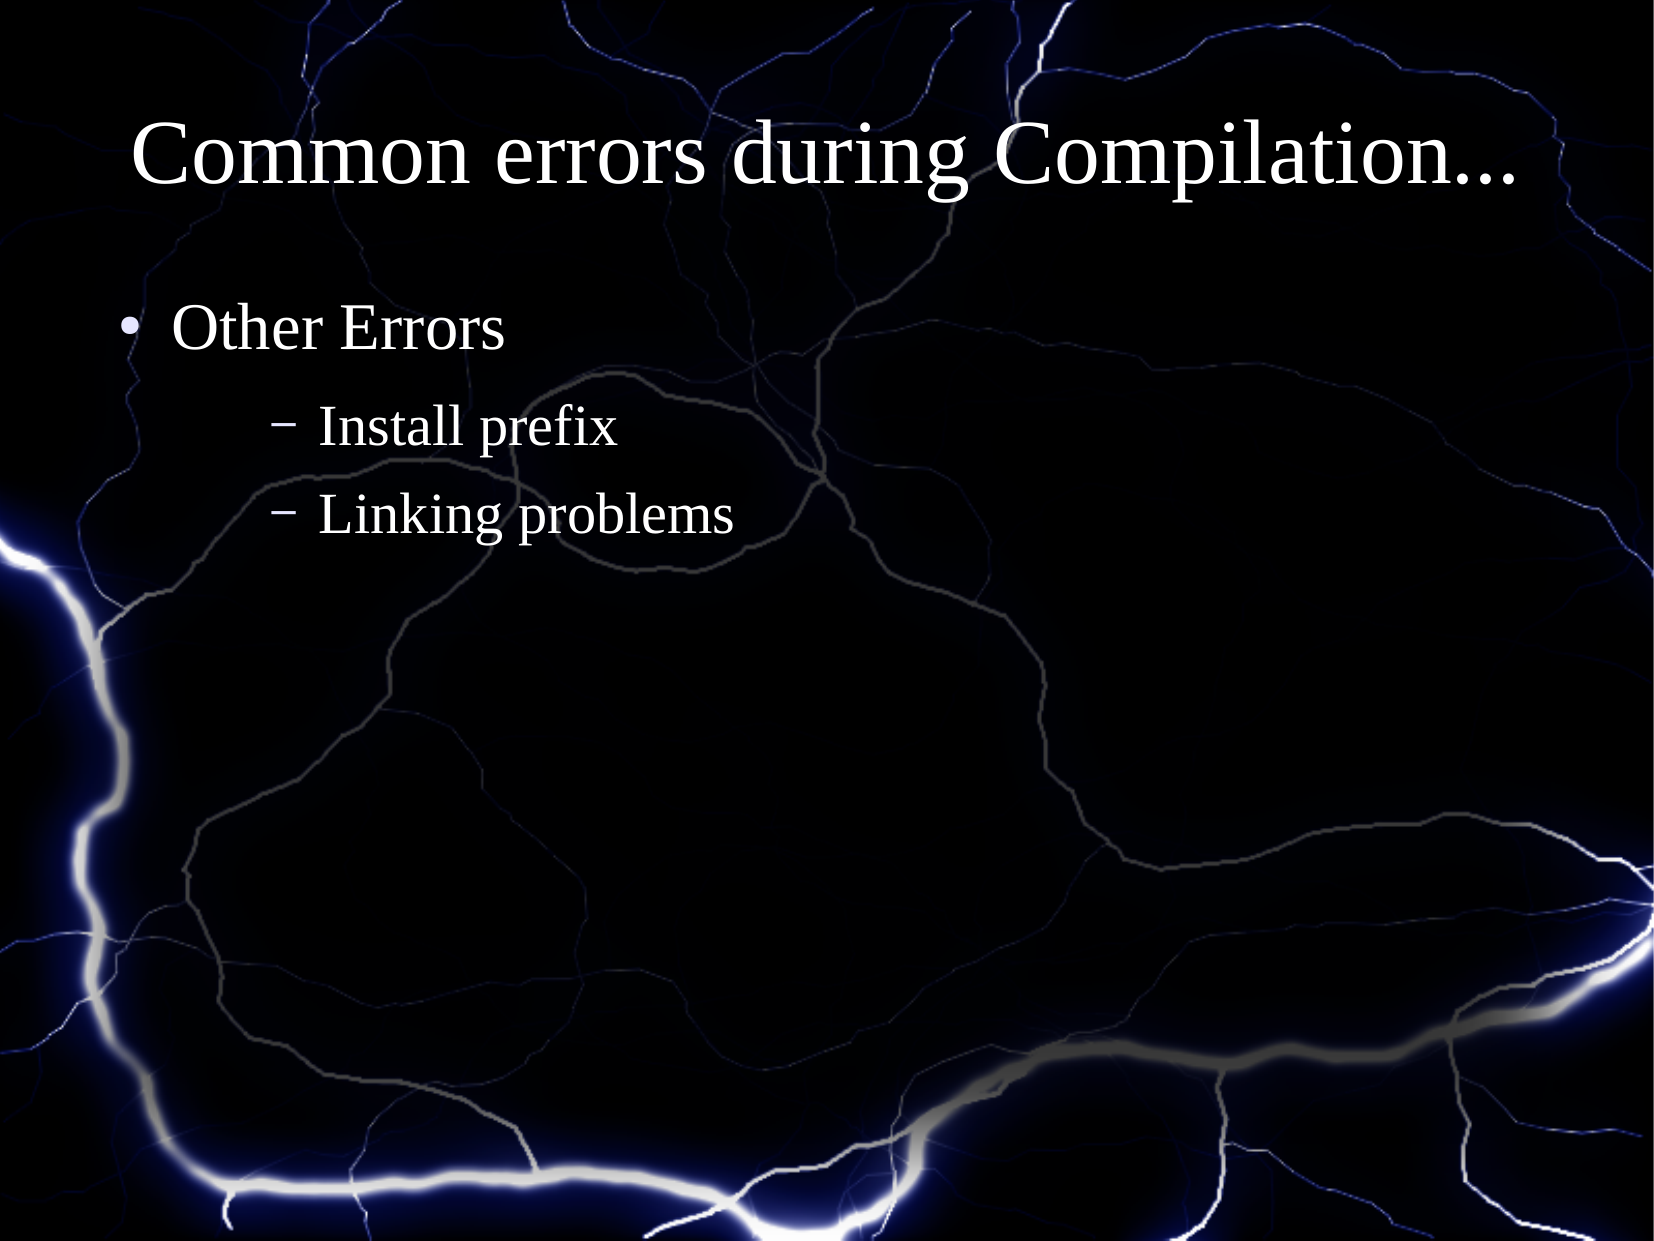

# Common errors during Compilation...
Other Errors
Install prefix
Linking problems